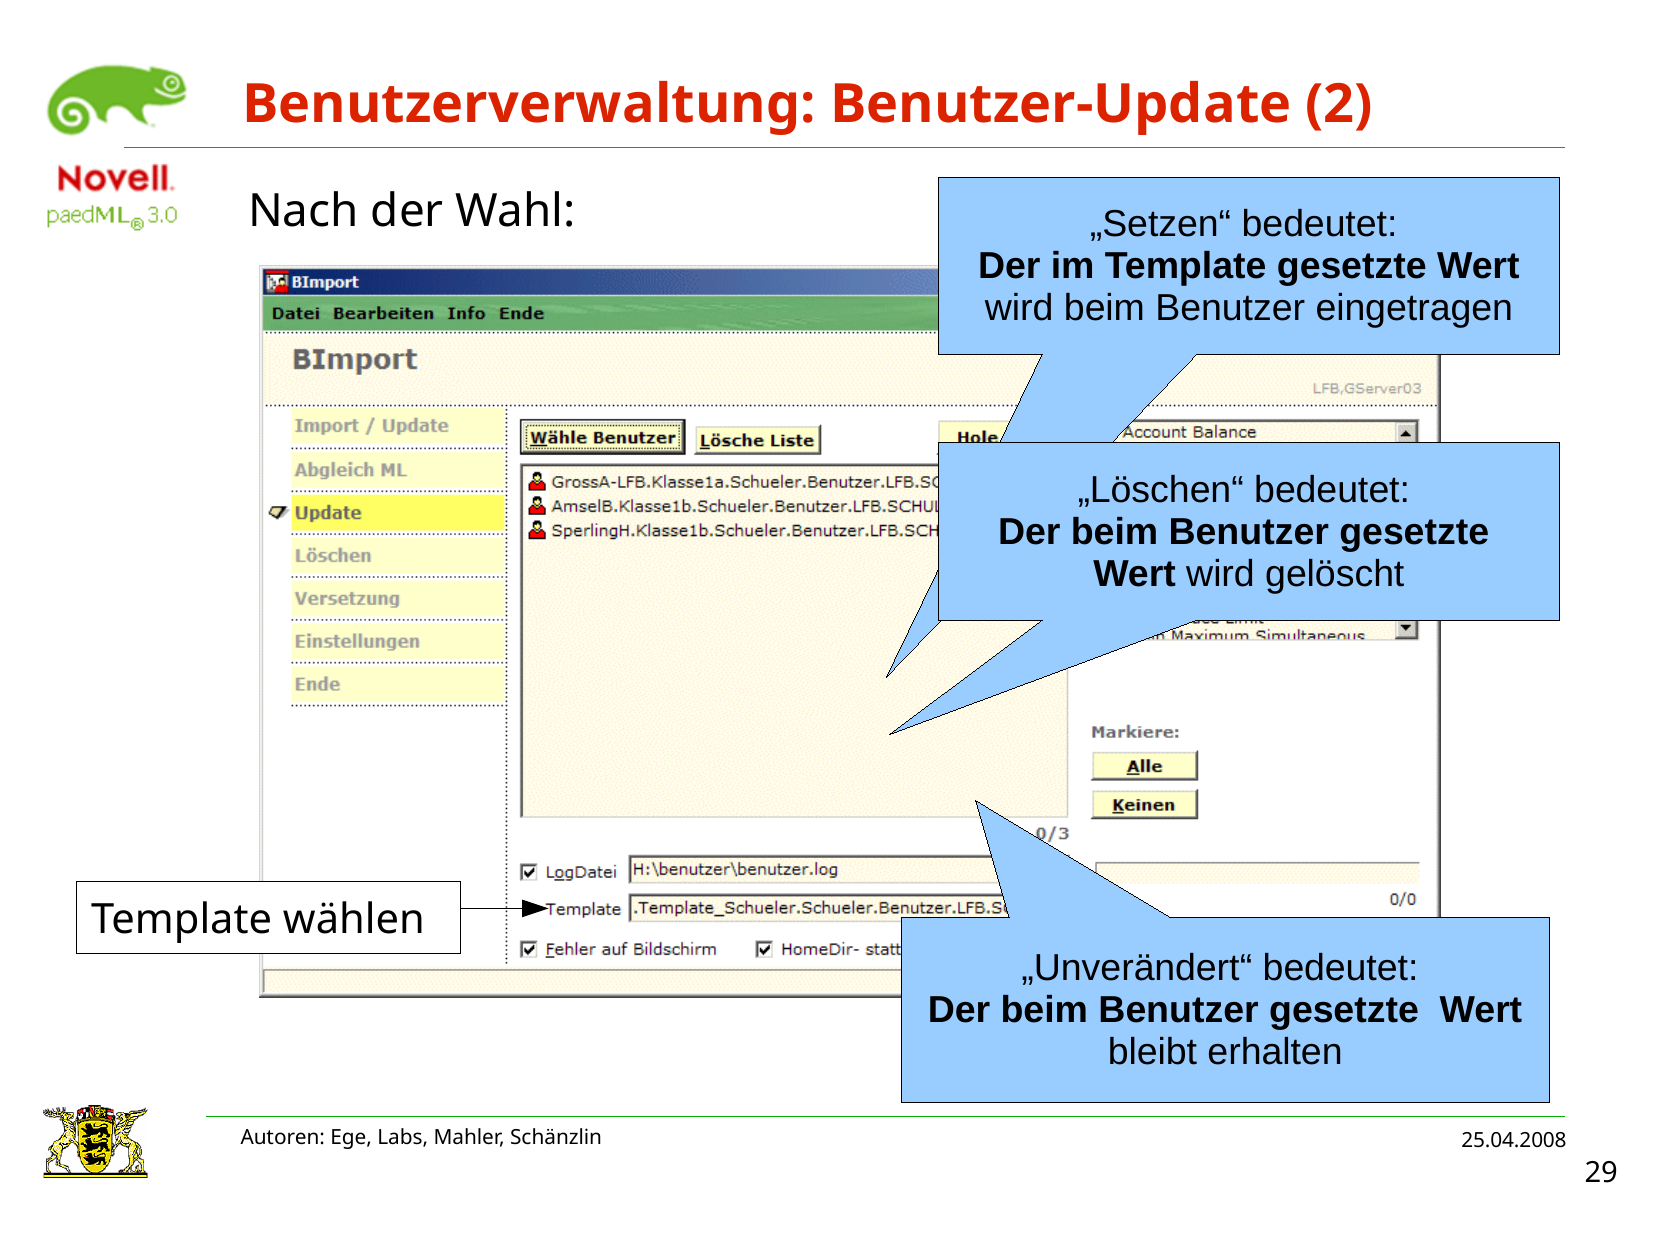

# Benutzerverwaltung: Benutzer-Update (2)
„Setzen“ bedeutet:
Der im Template gesetzte Wert wird beim Benutzer eingetragen
„Löschen“ bedeutet:
Der beim Benutzer gesetzte Wert wird gelöscht
Template wählen
„Unverändert“ bedeutet:
Der beim Benutzer gesetzte Wert bleibt erhalten
Nach der Wahl:
Template-Attribute wählen:
 setzen
 löschen
 unverändert
Autoren: Ege, Labs, Mahler, Schänzlin
25.04.2008
29